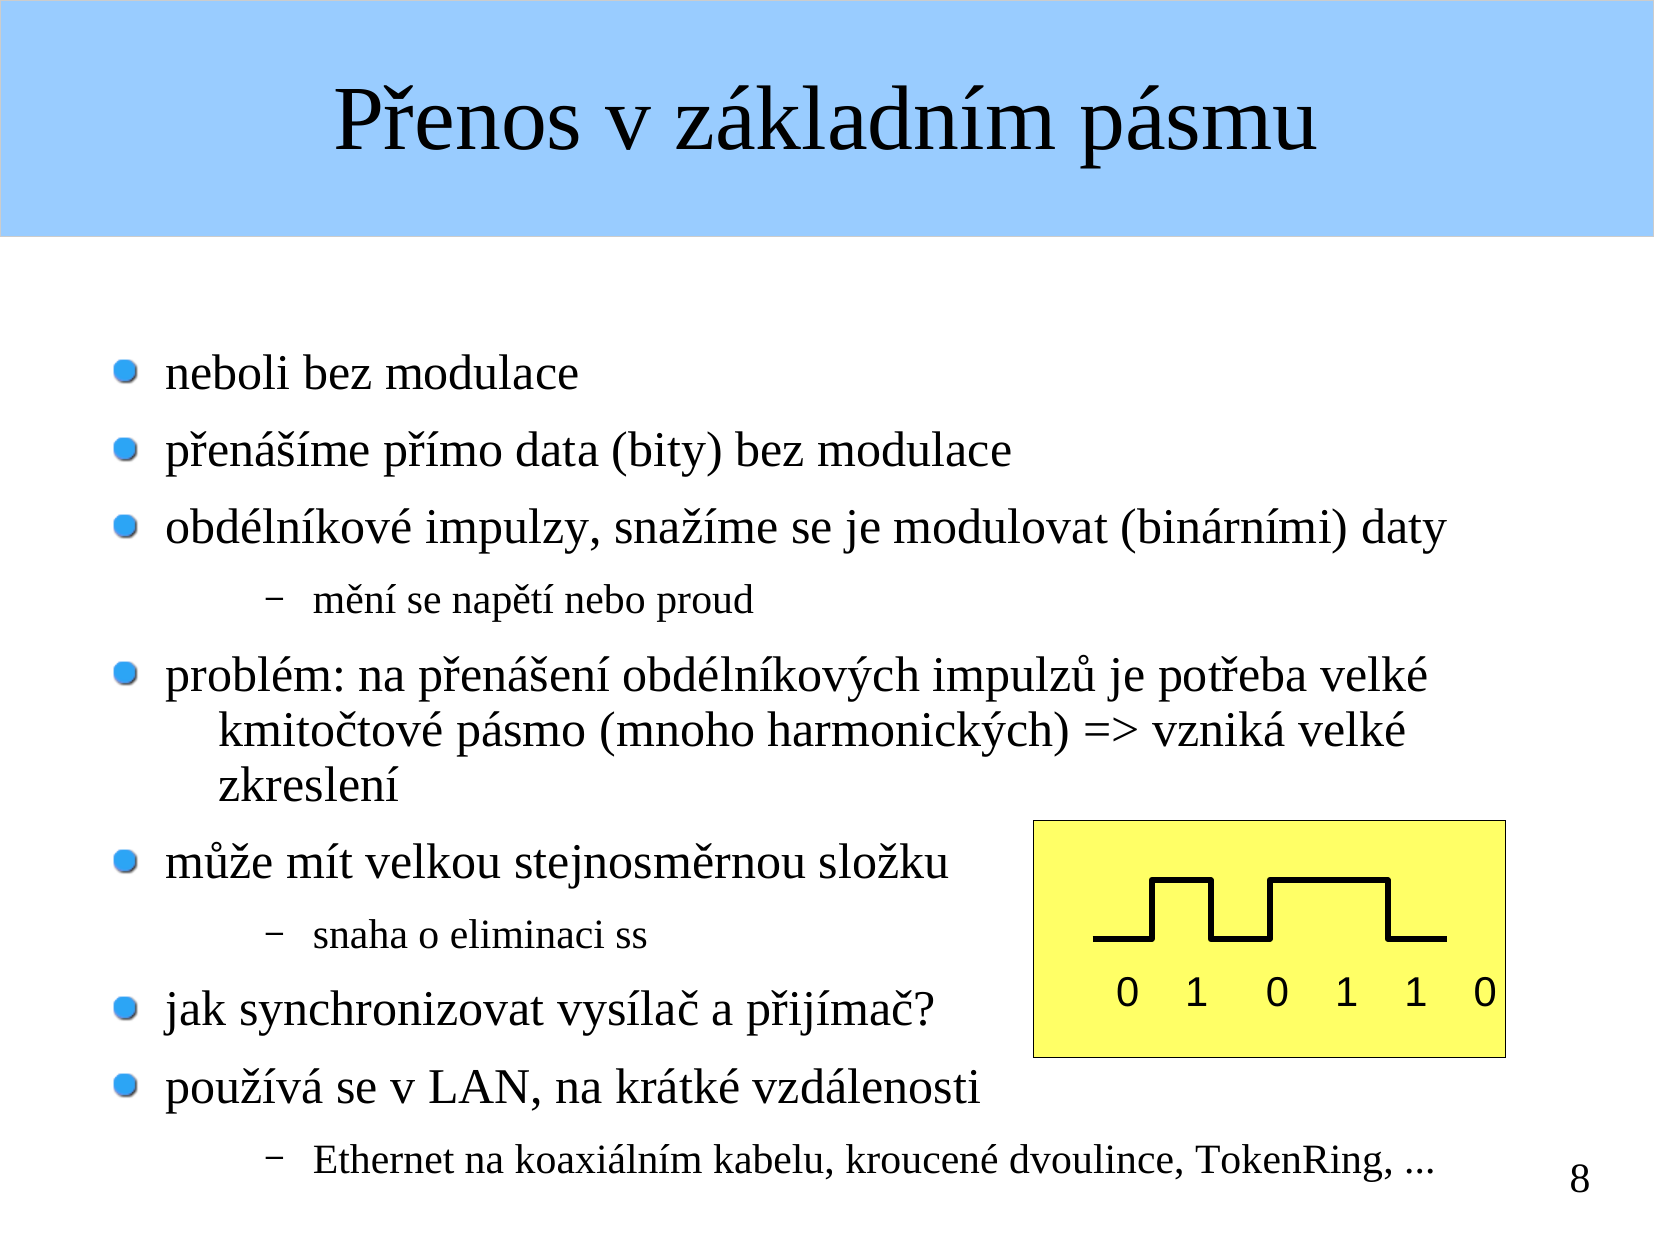

# Přenos v základním pásmu
neboli bez modulace
přenášíme přímo data (bity) bez modulace
obdélníkové impulzy, snažíme se je modulovat (binárními) daty
mění se napětí nebo proud
problém: na přenášení obdélníkových impulzů je potřeba velké kmitočtové pásmo (mnoho harmonických) => vzniká velké zkreslení
může mít velkou stejnosměrnou složku
snaha o eliminaci ss
jak synchronizovat vysílač a přijímač?
používá se v LAN, na krátké vzdálenosti
Ethernet na koaxiálním kabelu, kroucené dvoulince, TokenRing, ...
0 1 0 1 1 0